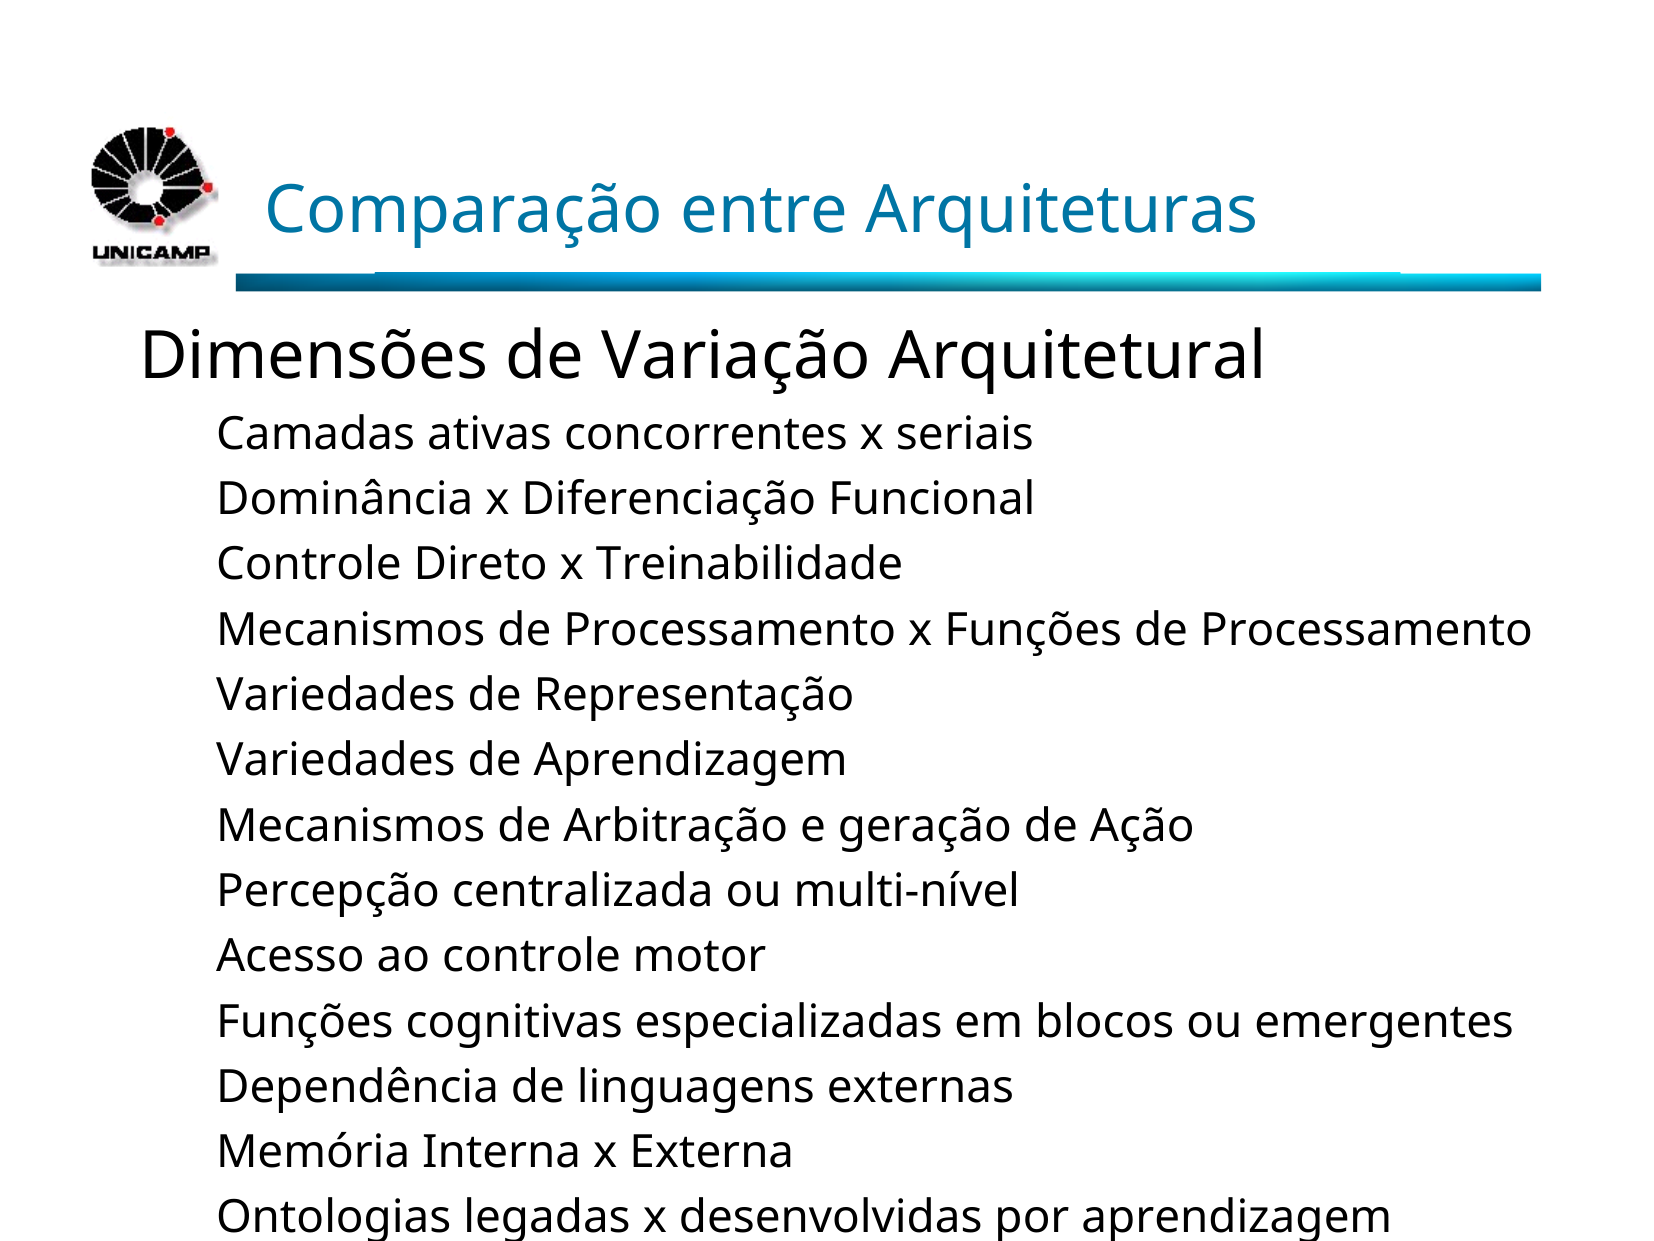

# Comparação entre Arquiteturas
Dimensões de Variação Arquitetural
Camadas ativas concorrentes x seriais
Dominância x Diferenciação Funcional
Controle Direto x Treinabilidade
Mecanismos de Processamento x Funções de Processamento
Variedades de Representação
Variedades de Aprendizagem
Mecanismos de Arbitração e geração de Ação
Percepção centralizada ou multi-nível
Acesso ao controle motor
Funções cognitivas especializadas em blocos ou emergentes
Dependência de linguagens externas
Memória Interna x Externa
Ontologias legadas x desenvolvidas por aprendizagem